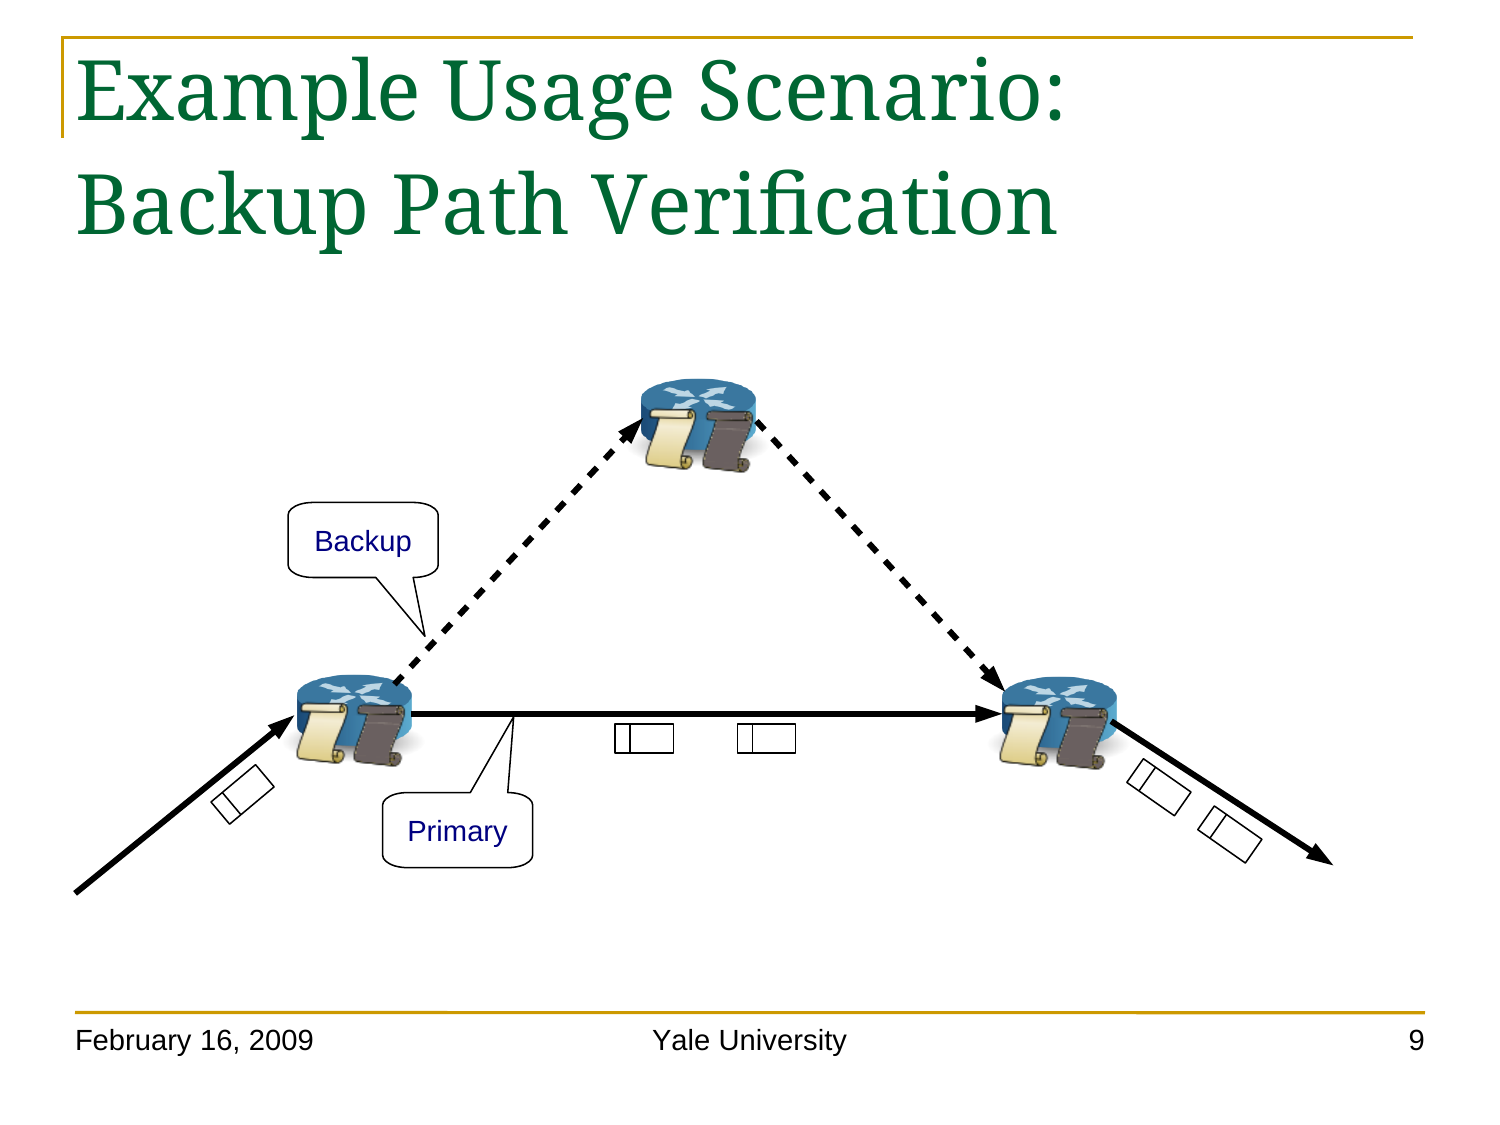

# Example Usage Scenario: Backup Path Verification
Backup
Primary
February 16, 2009
Yale University
9